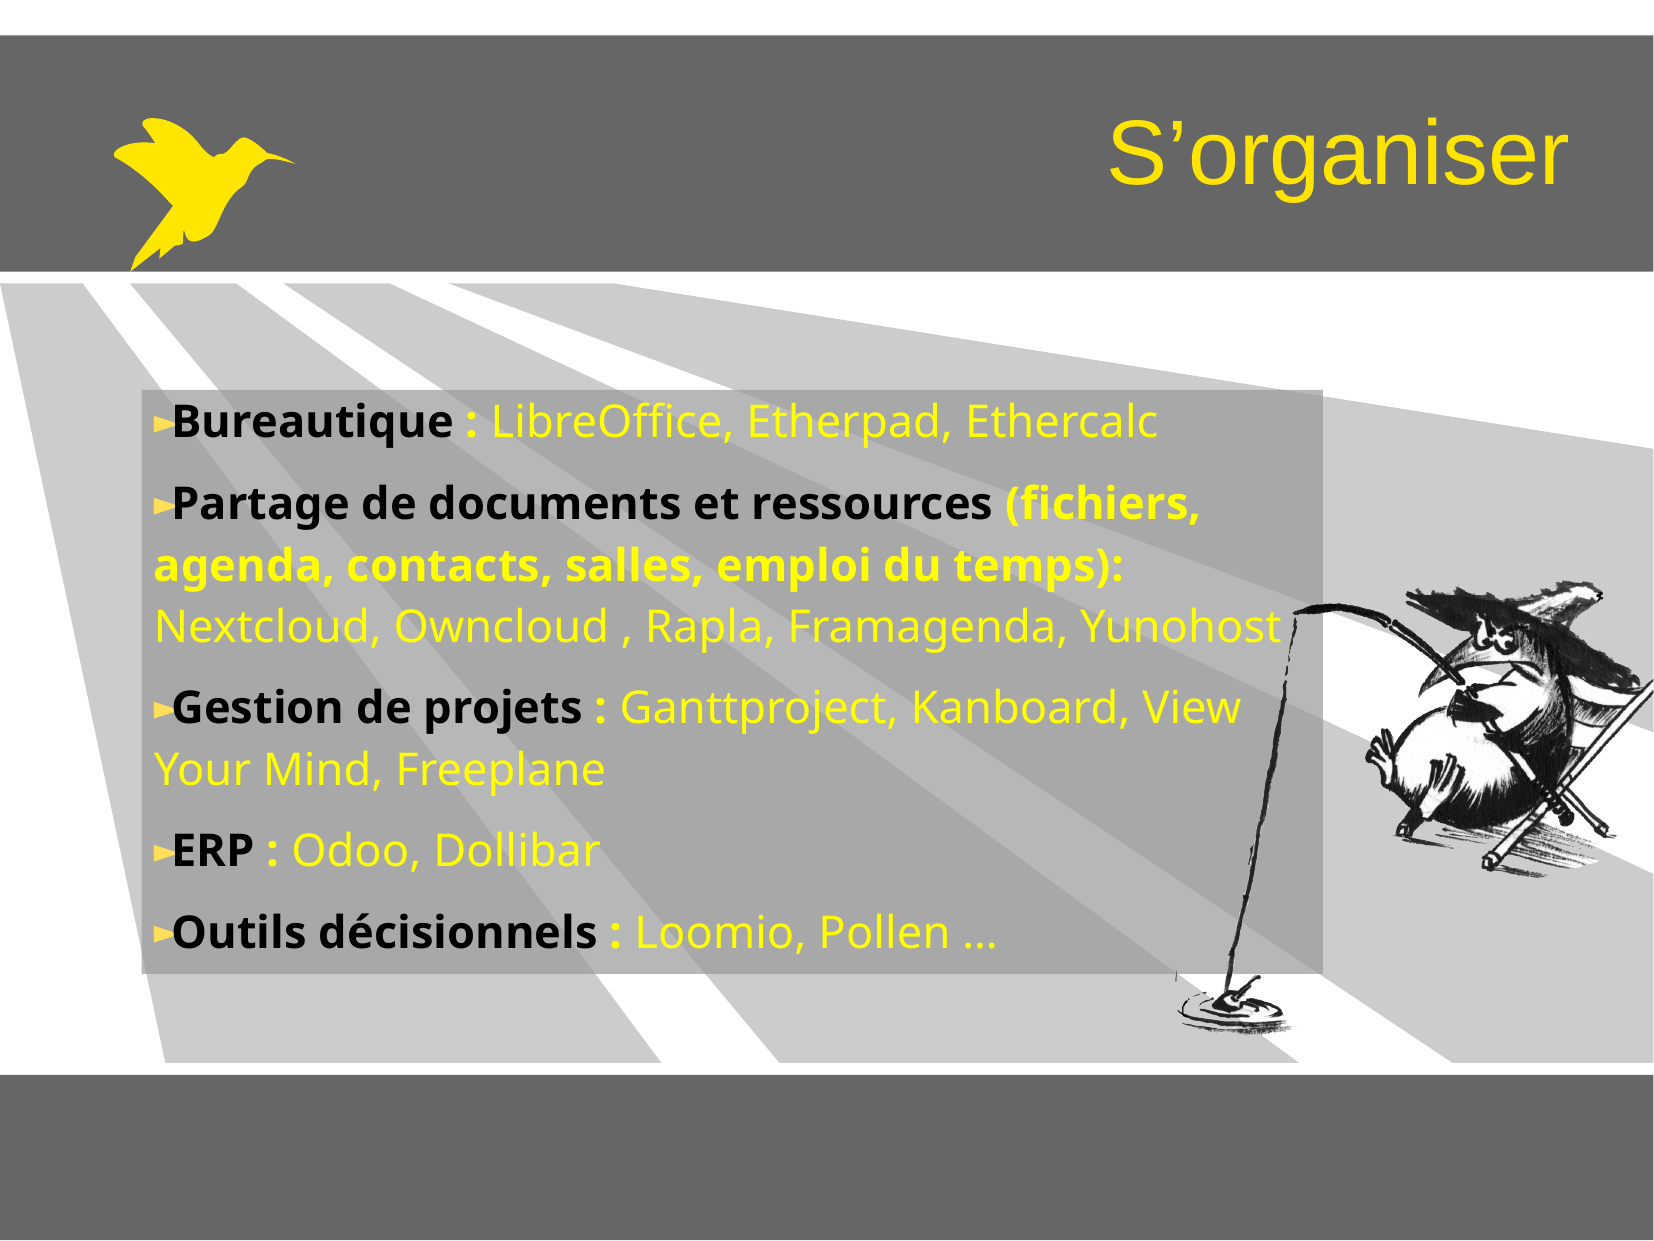

# S’organiser
Bureautique : LibreOffice, Etherpad, Ethercalc
Partage de documents et ressources (fichiers, agenda, contacts, salles, emploi du temps): Nextcloud, Owncloud , Rapla, Framagenda, Yunohost
Gestion de projets : Ganttproject, Kanboard, View Your Mind, Freeplane
ERP : Odoo, Dollibar
Outils décisionnels : Loomio, Pollen …